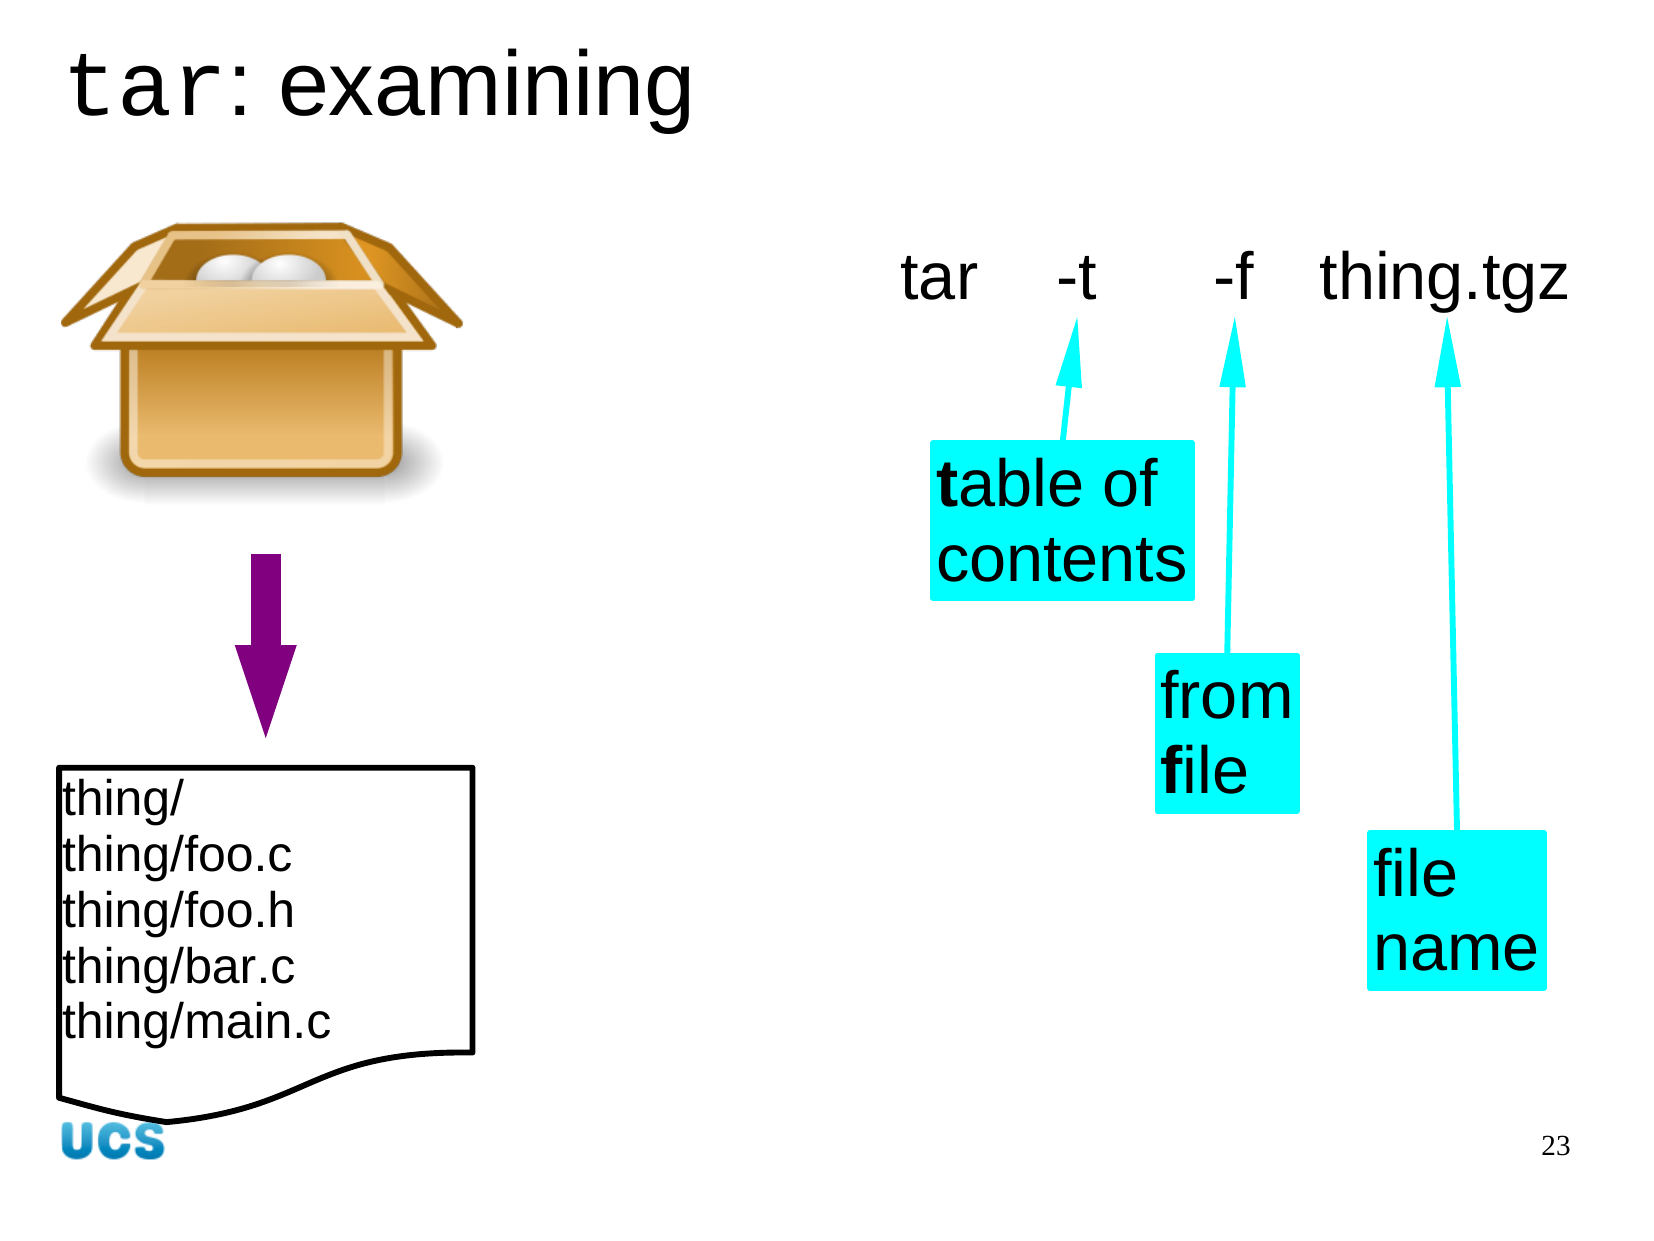

tar: examining
tar
-t
-f
thing.tgz
table of
contents
from
file
thing/
thing/foo.c
thing/foo.h
thing/bar.c
thing/main.c
file
name
23